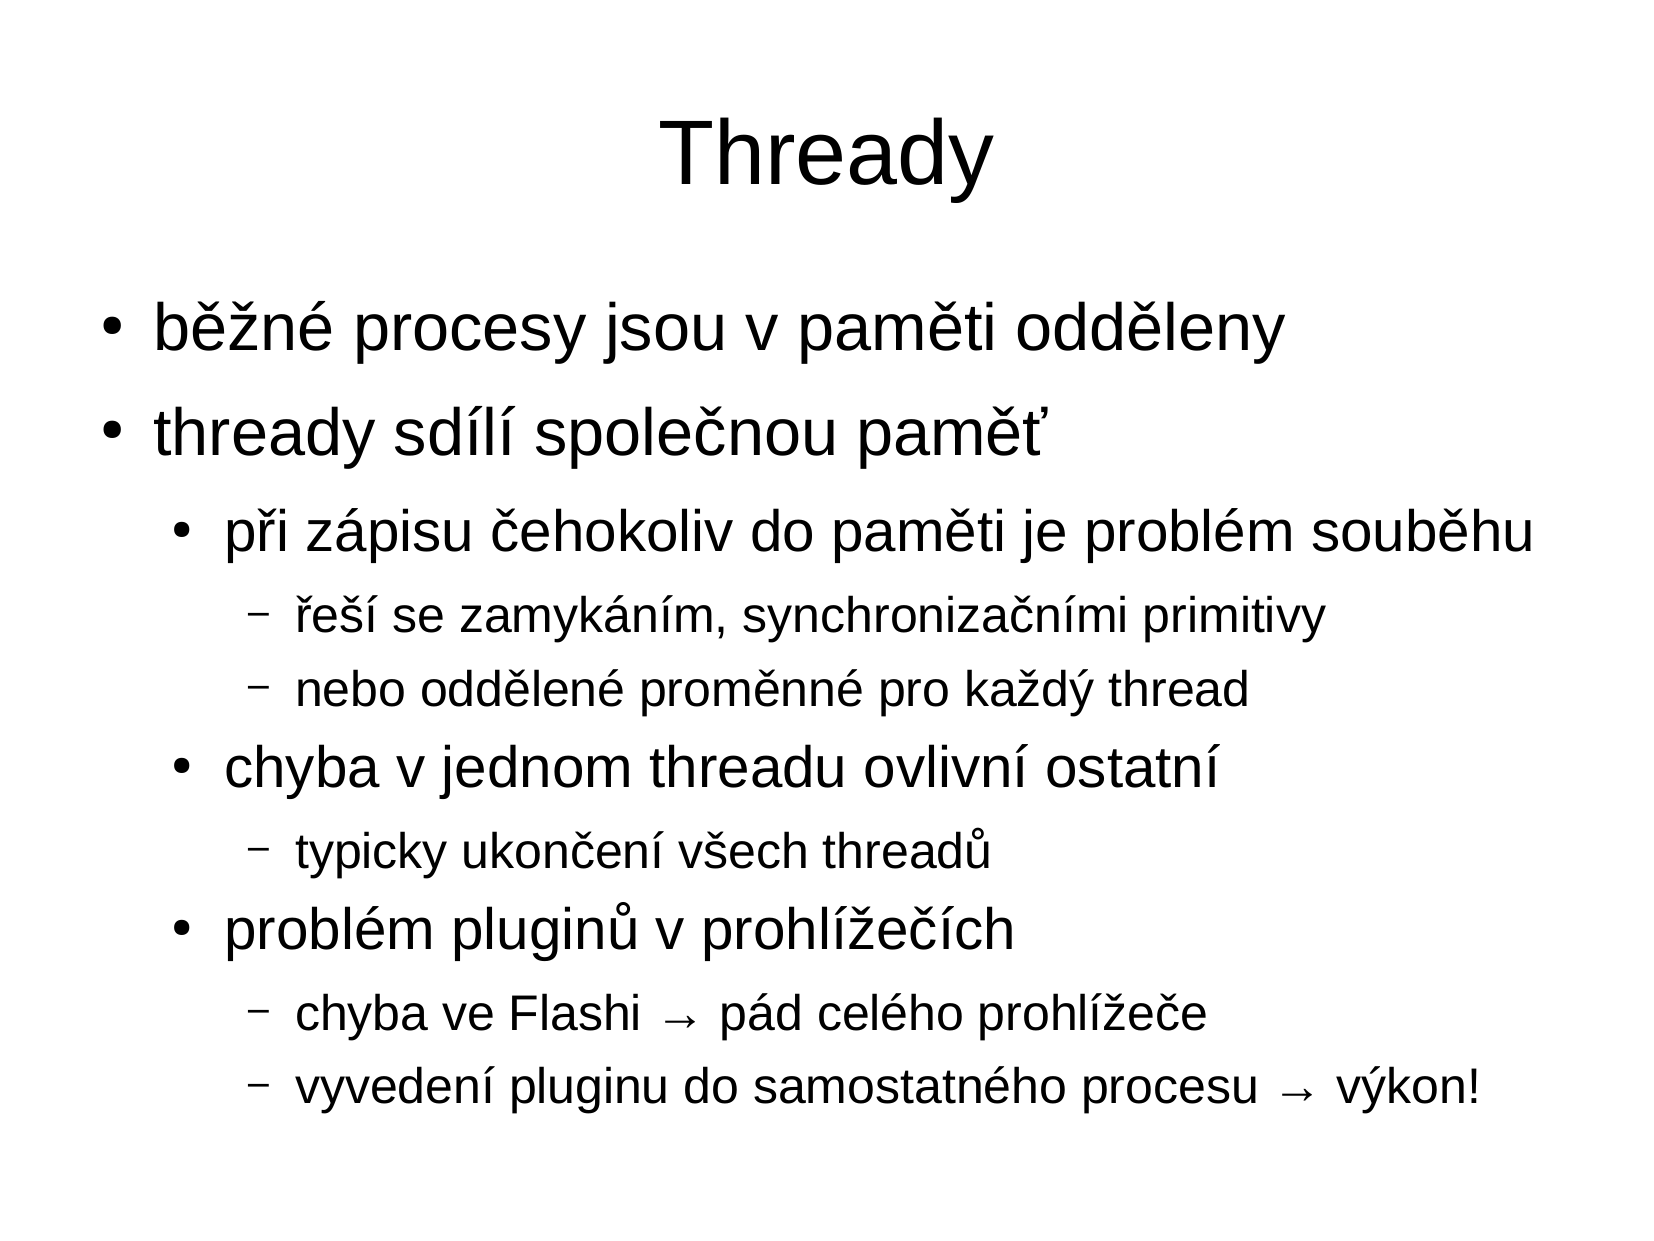

# Thready
běžné procesy jsou v paměti odděleny
thready sdílí společnou paměť
při zápisu čehokoliv do paměti je problém souběhu
řeší se zamykáním, synchronizačními primitivy
nebo oddělené proměnné pro každý thread
chyba v jednom threadu ovlivní ostatní
typicky ukončení všech threadů
problém pluginů v prohlížečích
chyba ve Flashi → pád celého prohlížeče
vyvedení pluginu do samostatného procesu → výkon!